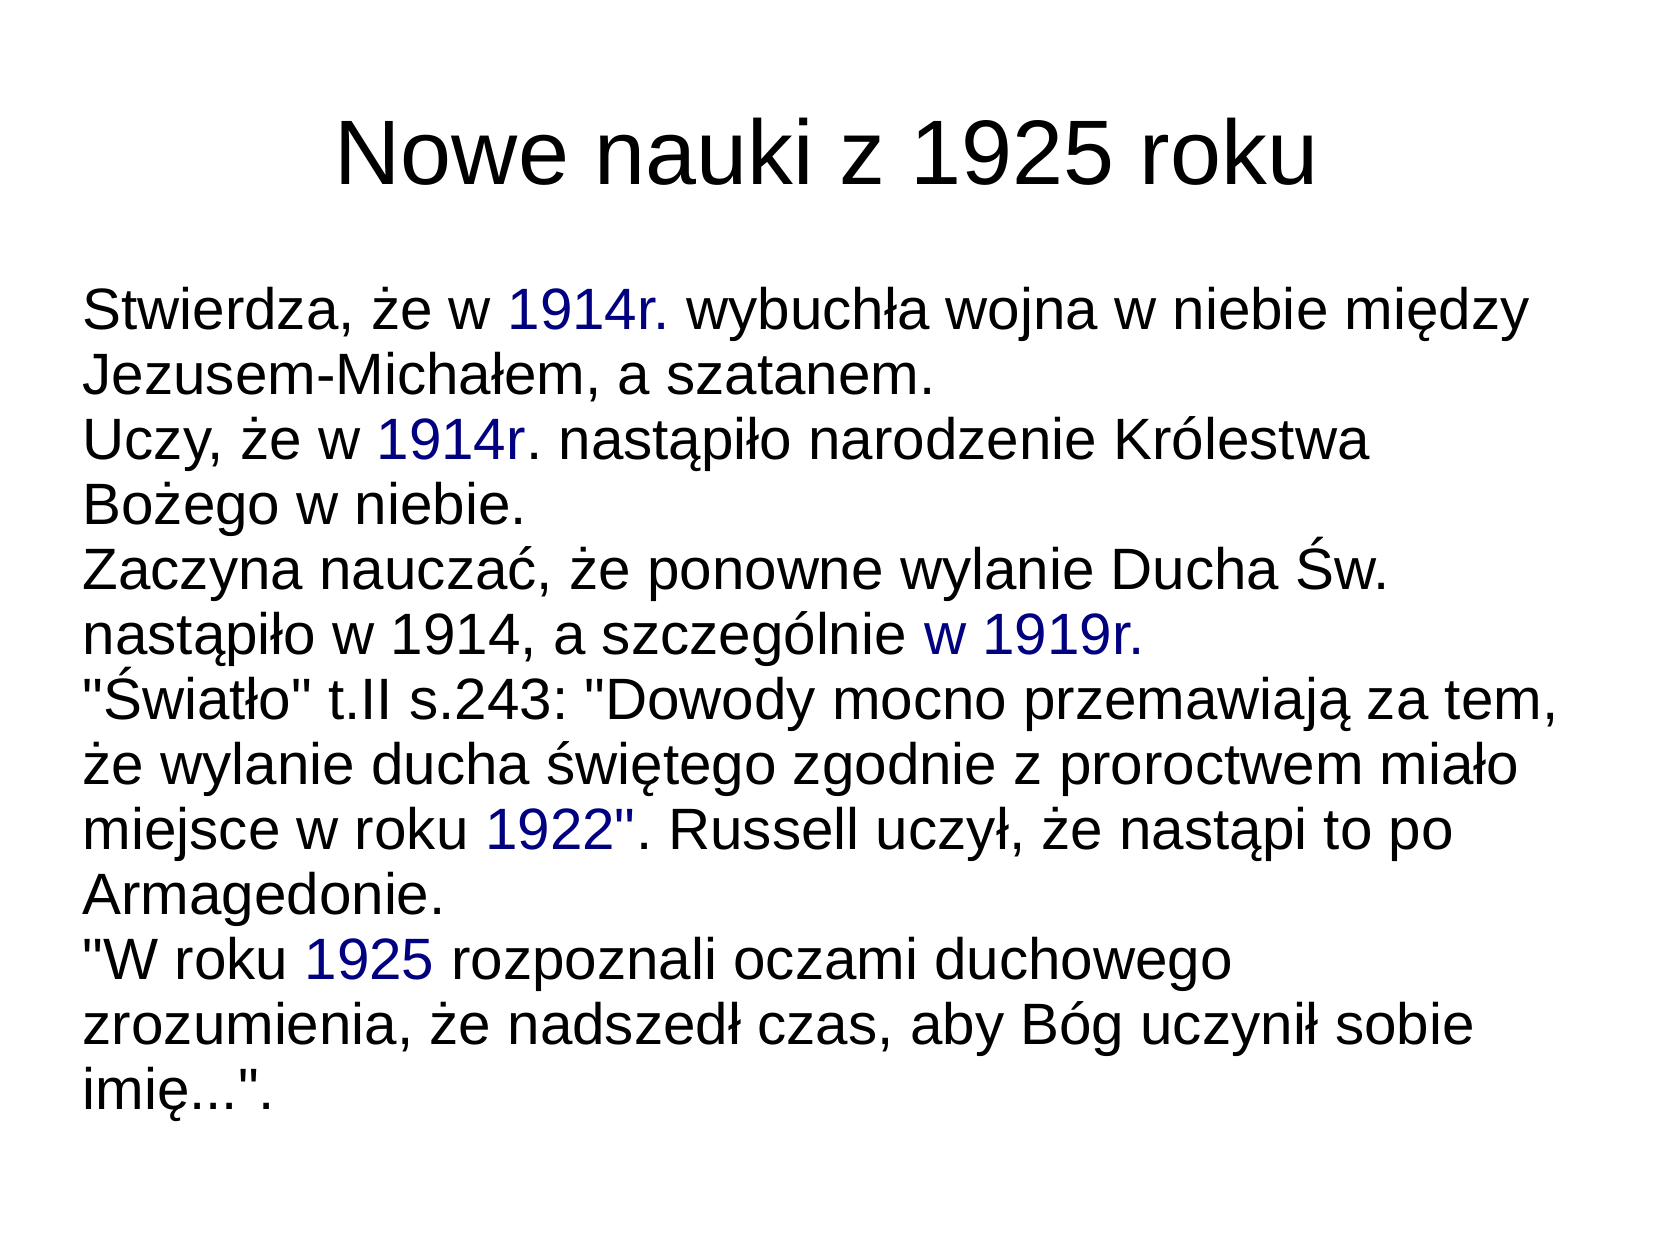

# Nowe nauki z 1925 roku
Stwierdza, że w 1914r. wybuchła wojna w niebie między Jezusem-Michałem, a szatanem.
Uczy, że w 1914r. nastąpiło narodzenie Królestwa Bożego w niebie.
Zaczyna nauczać, że ponowne wylanie Ducha Św. nastąpiło w 1914, a szczególnie w 1919r.
"Światło" t.II s.243: "Dowody mocno przemawiają za tem, że wylanie ducha świętego zgodnie z proroctwem miało miejsce w roku 1922". Russell uczył, że nastąpi to po Armagedonie.
"W roku 1925 rozpoznali oczami duchowego zrozumienia, że nadszedł czas, aby Bóg uczynił sobie imię...".